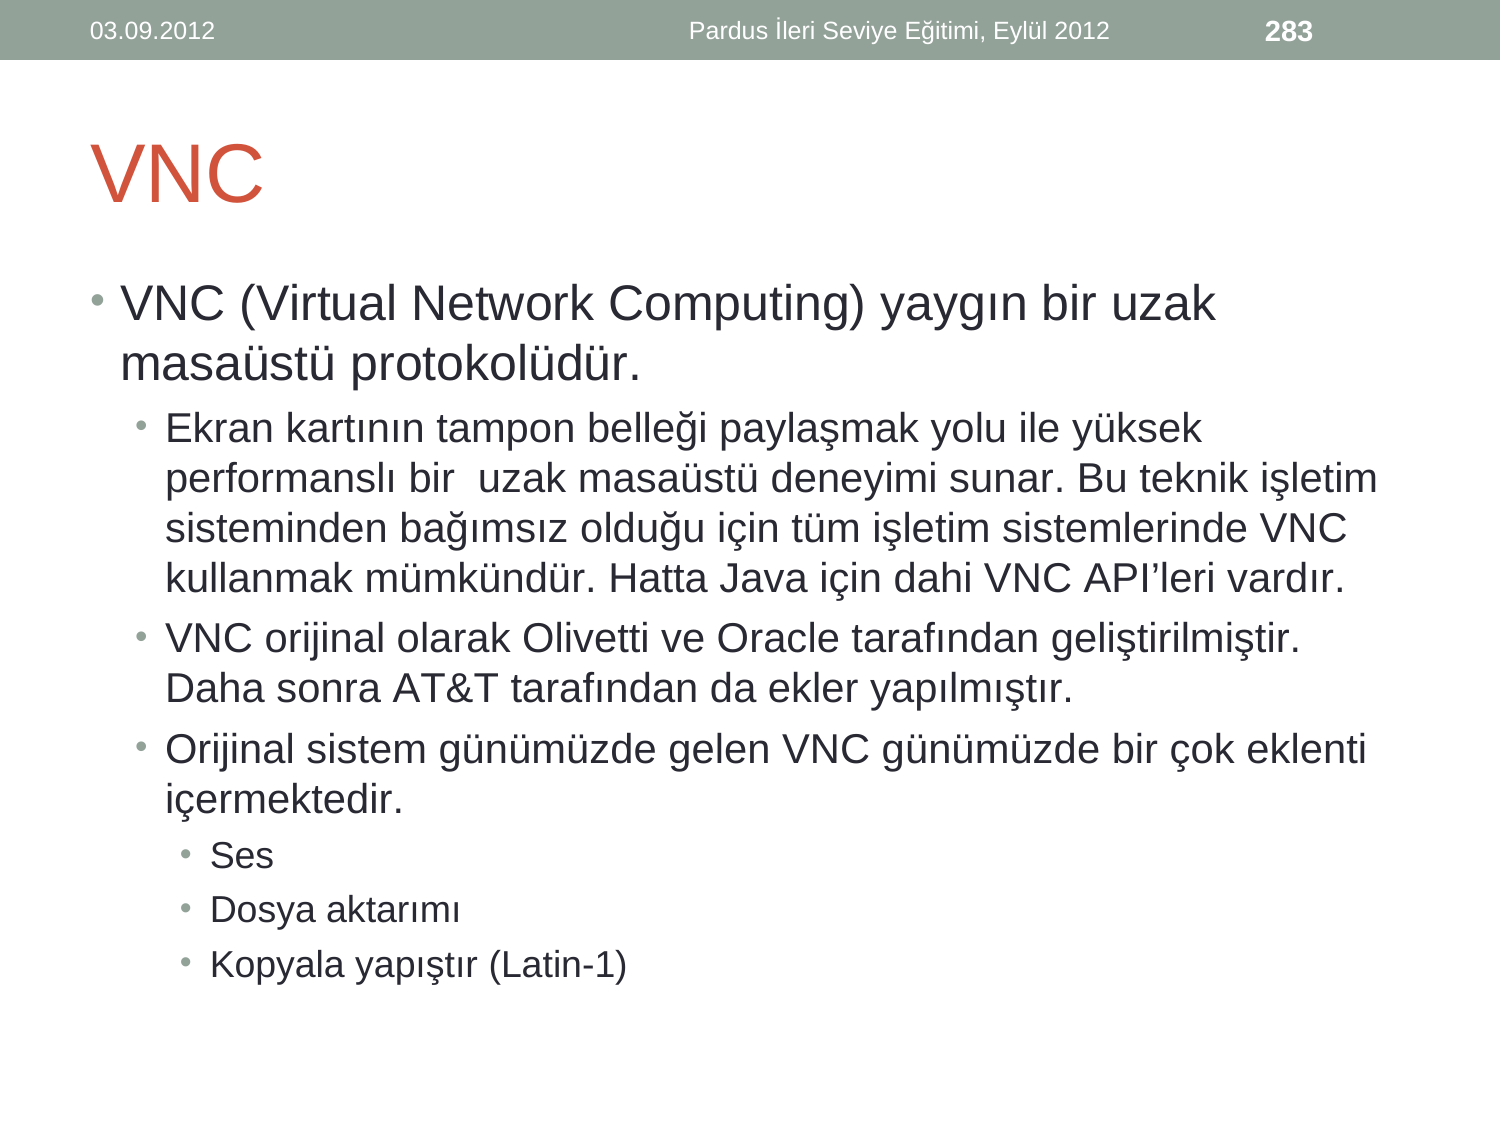

03.09.2012
Pardus İleri Seviye Eğitimi, Eylül 2012
# VNC
VNC (Virtual Network Computing) yaygın bir uzak masaüstü protokolüdür.
Ekran kartının tampon belleği paylaşmak yolu ile yüksek performanslı bir uzak masaüstü deneyimi sunar. Bu teknik işletim sisteminden bağımsız olduğu için tüm işletim sistemlerinde VNC kullanmak mümkündür. Hatta Java için dahi VNC API’leri vardır.
VNC orijinal olarak Olivetti ve Oracle tarafından geliştirilmiştir. Daha sonra AT&T tarafından da ekler yapılmıştır.
Orijinal sistem günümüzde gelen VNC günümüzde bir çok eklenti içermektedir.
Ses
Dosya aktarımı
Kopyala yapıştır (Latin-1)